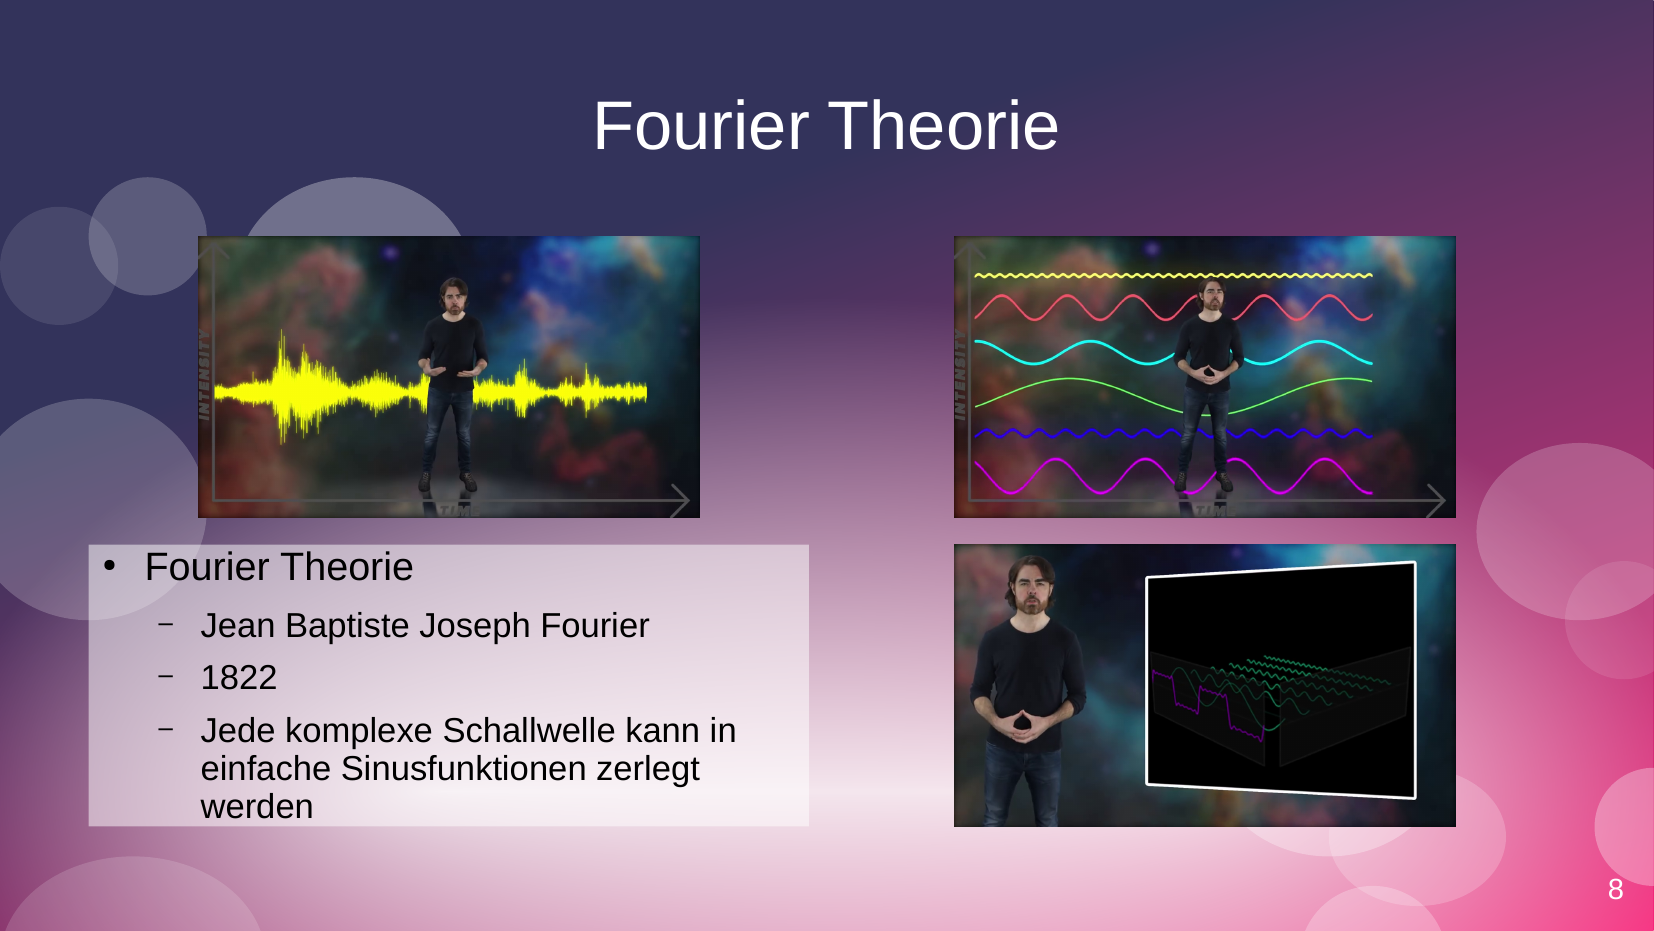

# Fourier Theorie
Fourier Theorie
Jean Baptiste Joseph Fourier
1822
Jede komplexe Schallwelle kann in einfache Sinusfunktionen zerlegt werden